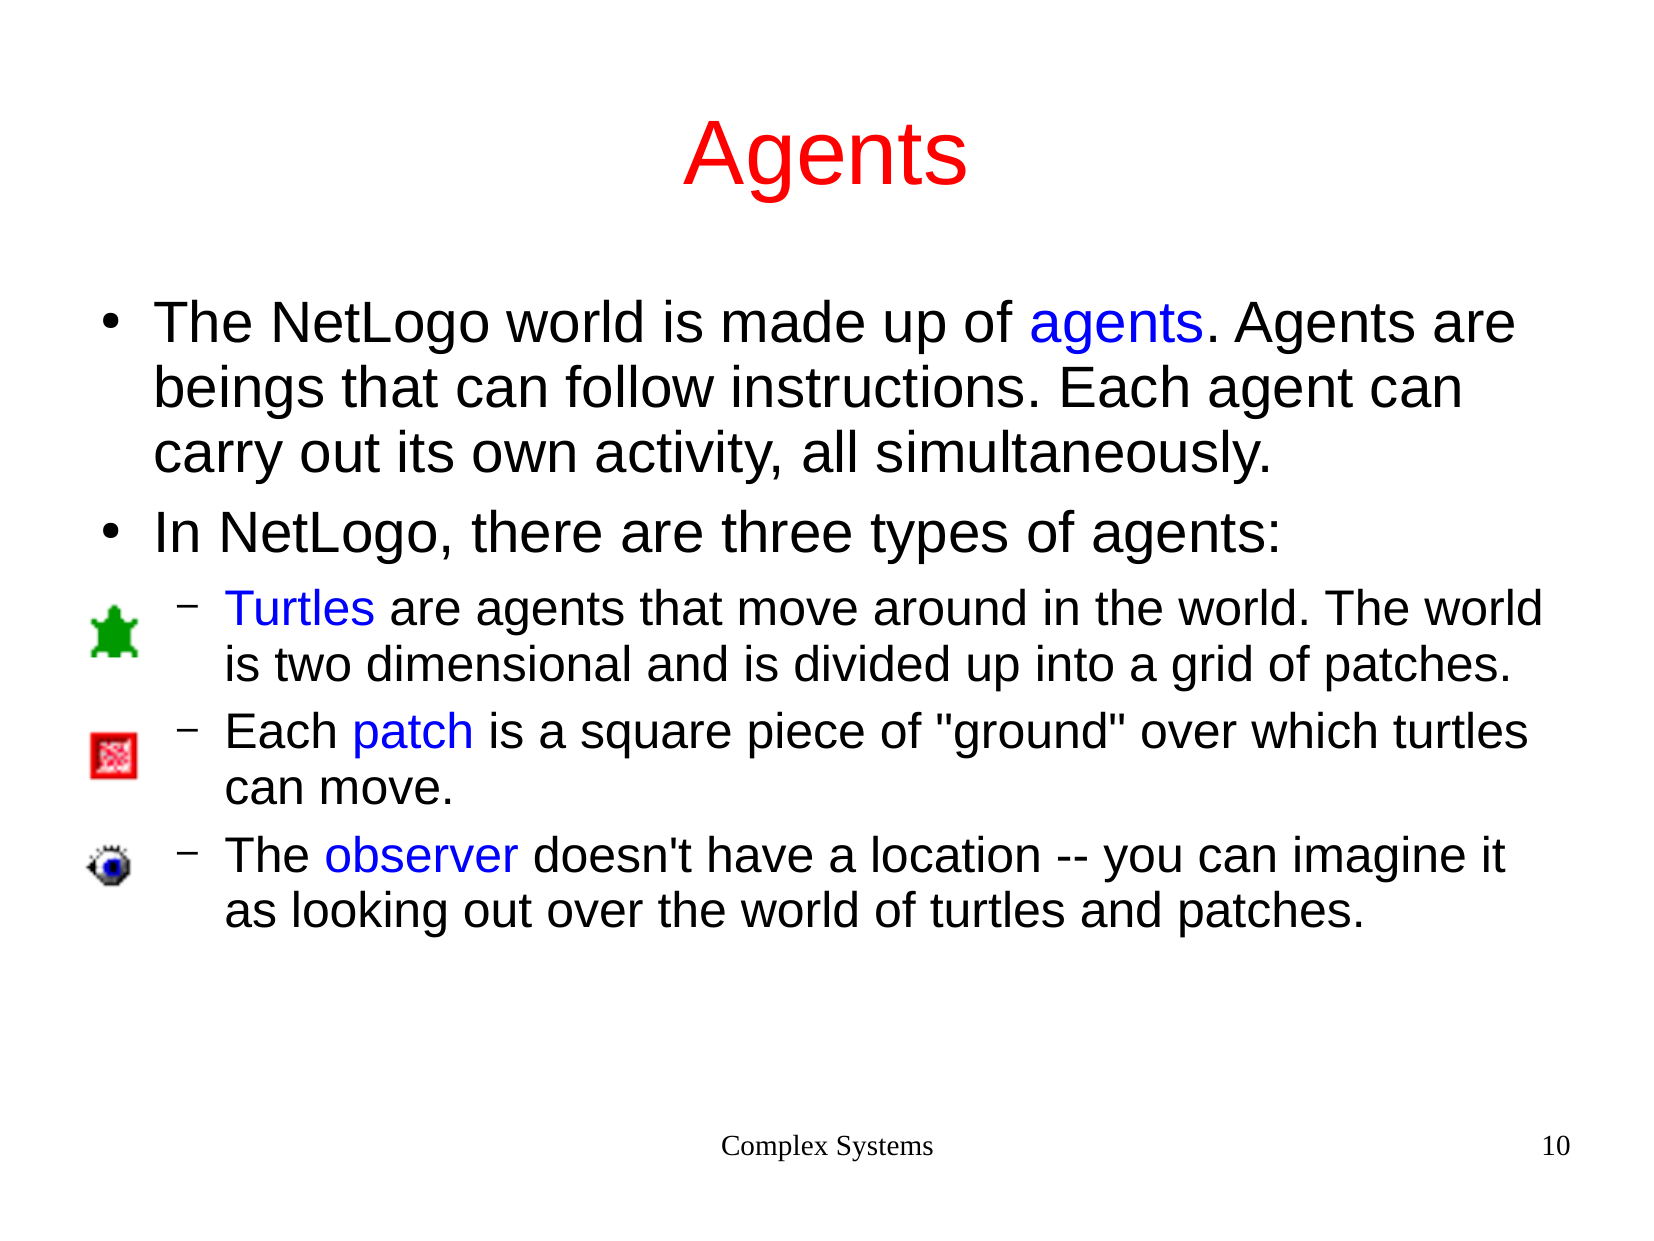

# Agents
The NetLogo world is made up of agents. Agents are beings that can follow instructions. Each agent can carry out its own activity, all simultaneously.
In NetLogo, there are three types of agents:
Turtles are agents that move around in the world. The world is two dimensional and is divided up into a grid of patches.
Each patch is a square piece of "ground" over which turtles can move.
The observer doesn't have a location -- you can imagine it as looking out over the world of turtles and patches.
Complex Systems
10